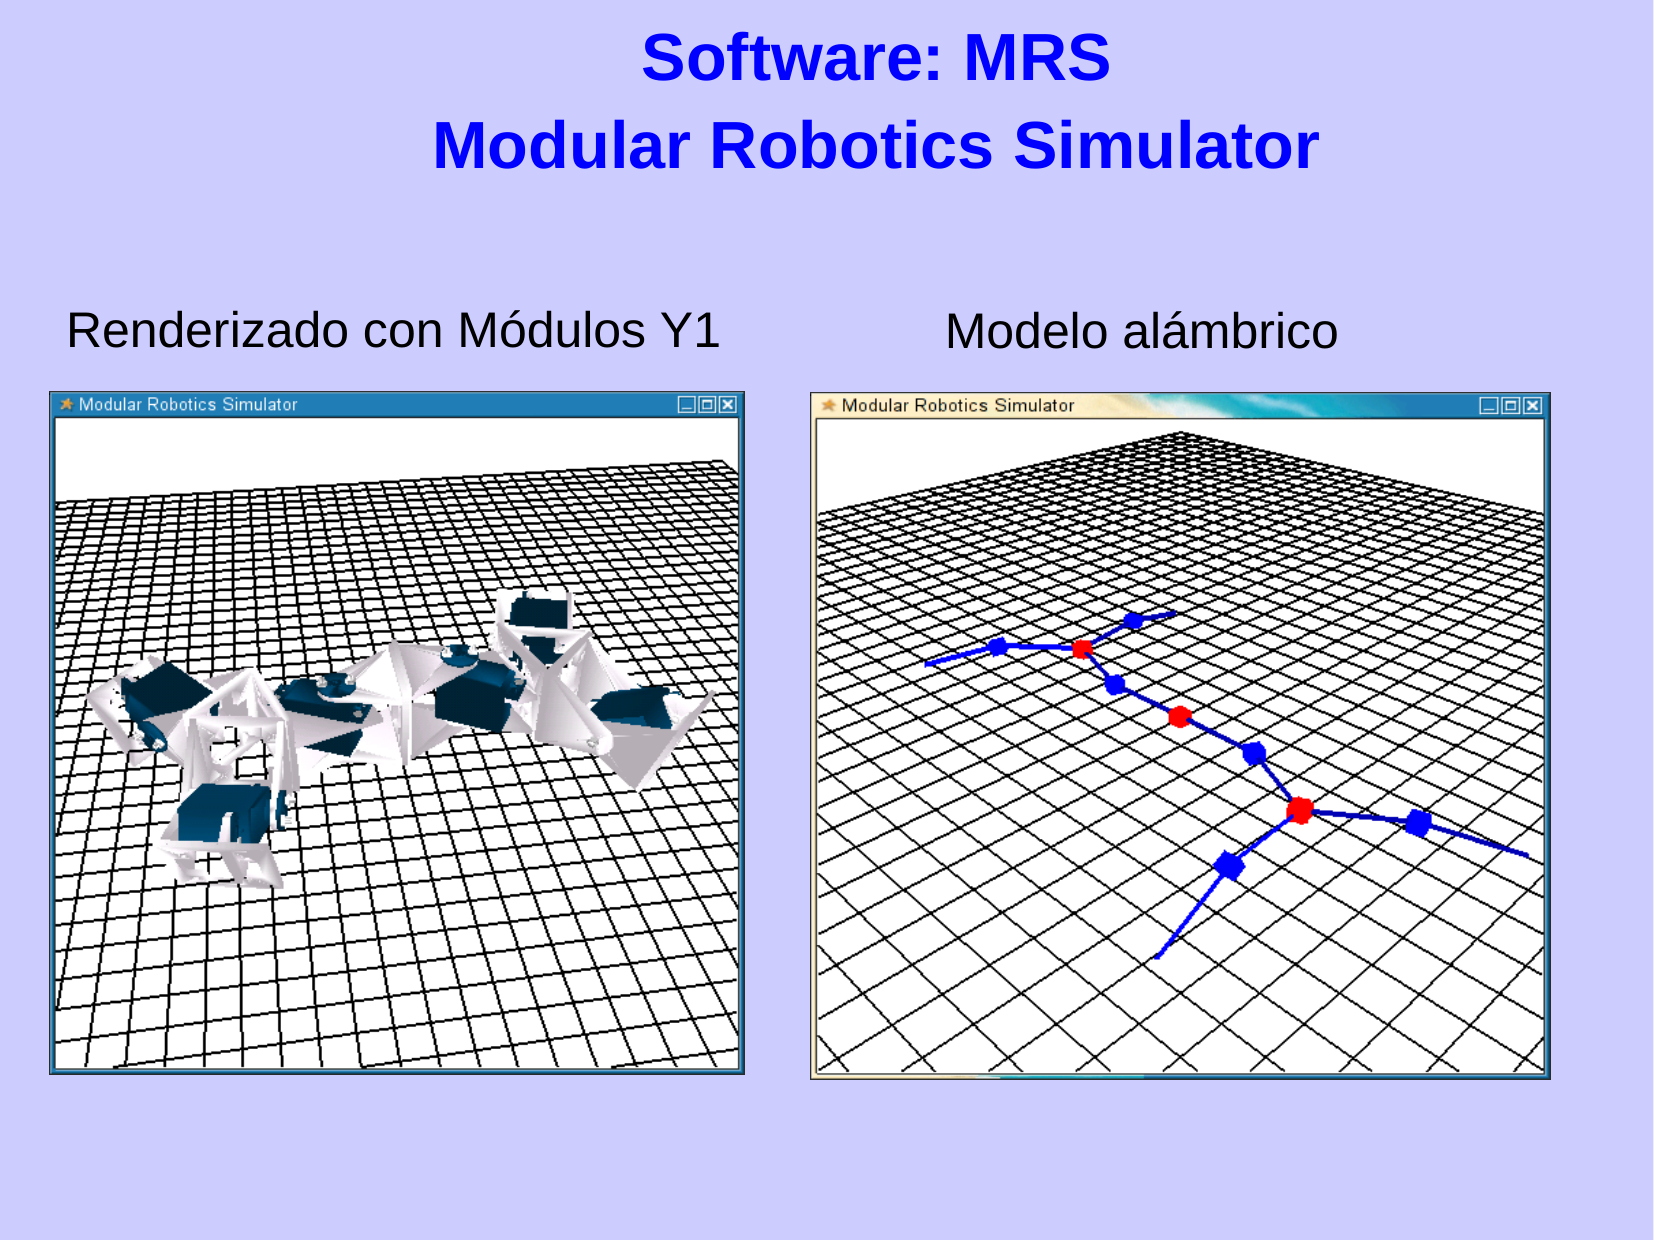

# Software: MRS Modular Robotics Simulator
Renderizado con Módulos Y1
Modelo alámbrico